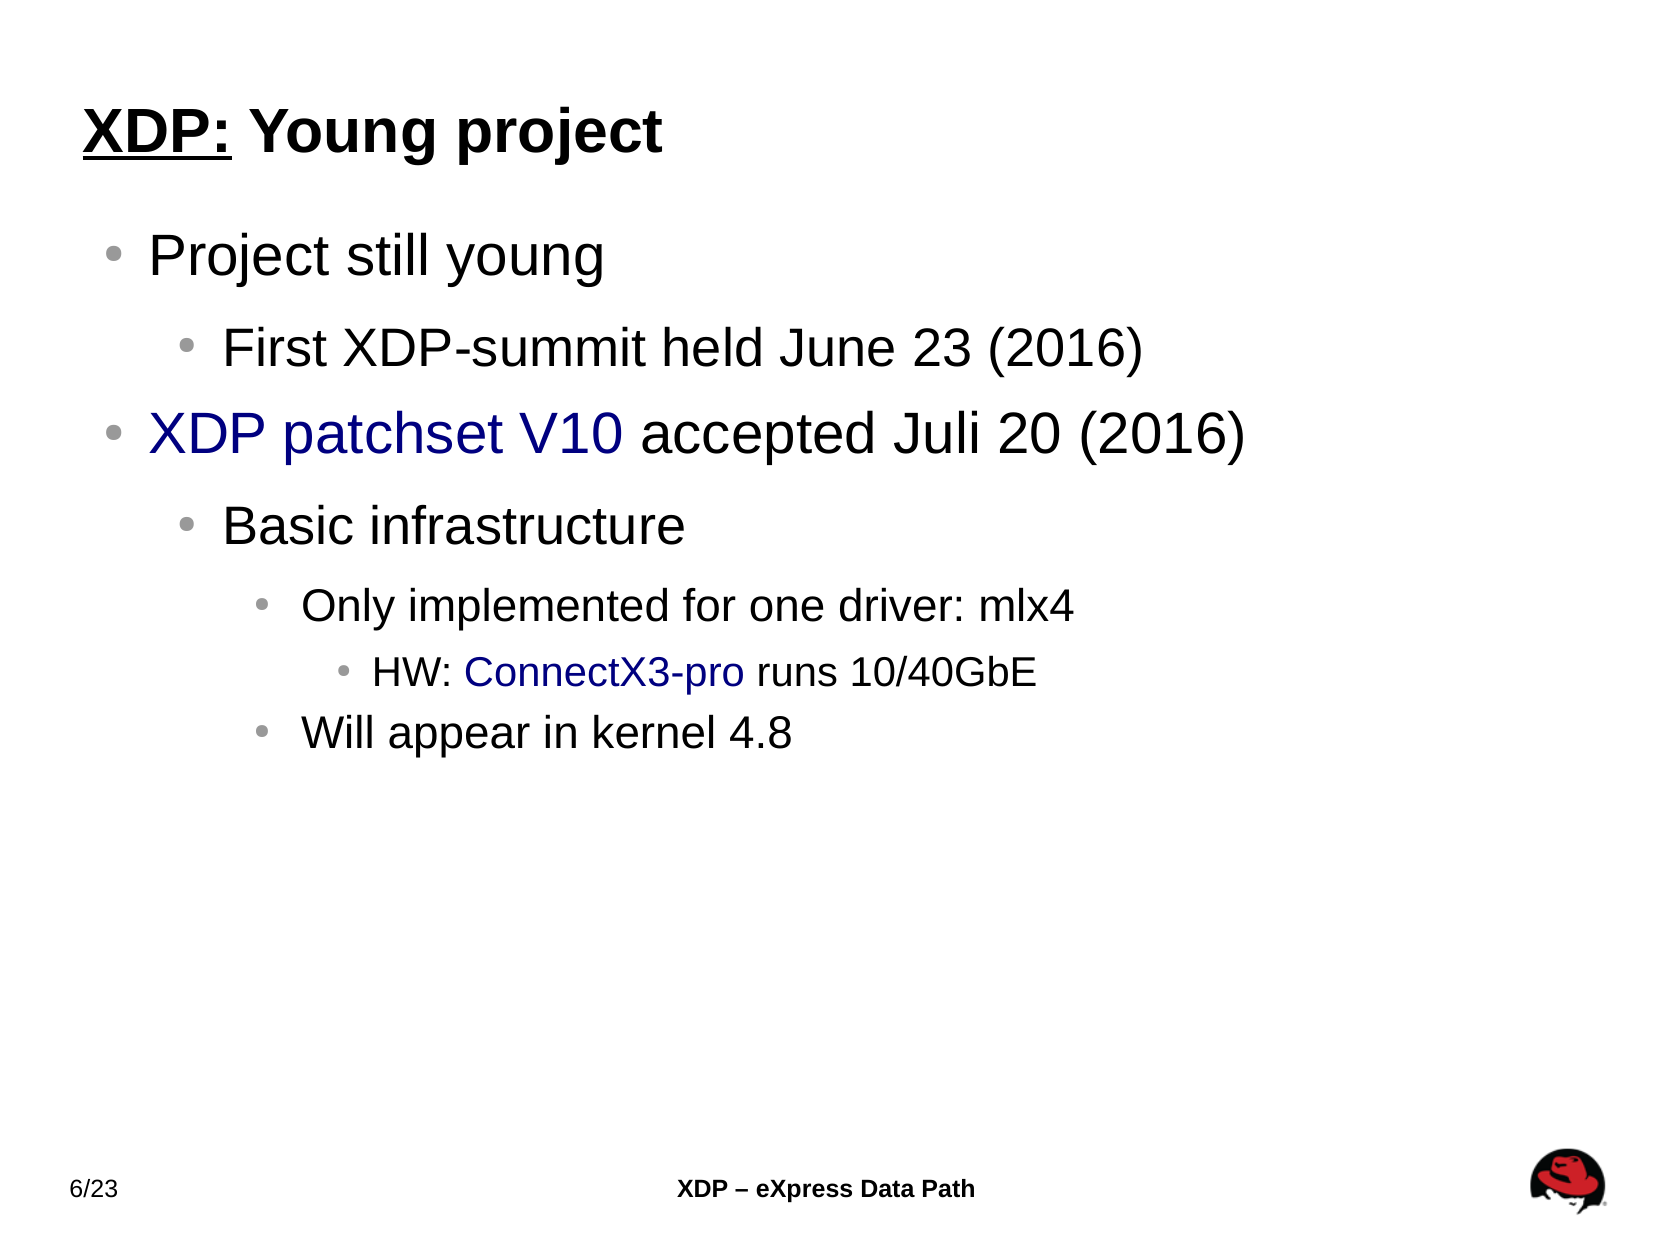

# XDP: Young project
Project still young
First XDP-summit held June 23 (2016)
XDP patchset V10 accepted Juli 20 (2016)
Basic infrastructure
Only implemented for one driver: mlx4
HW: ConnectX3-pro runs 10/40GbE
Will appear in kernel 4.8